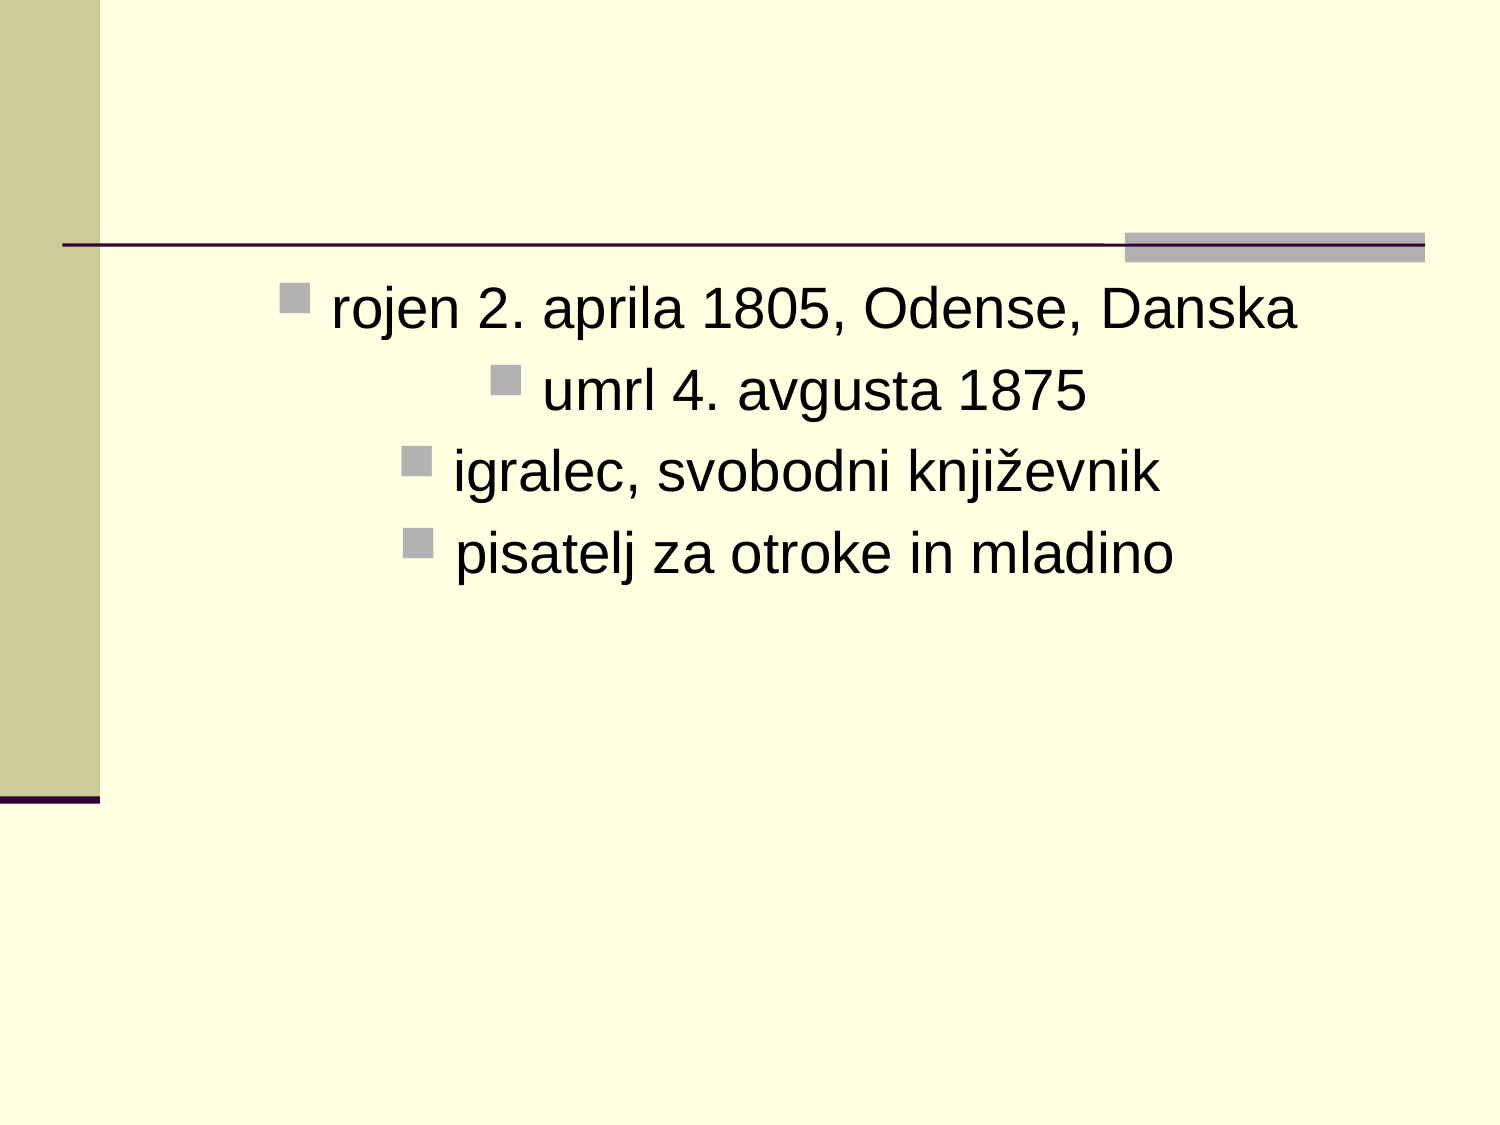

#
rojen 2. aprila 1805, Odense, Danska
umrl 4. avgusta 1875
igralec, svobodni književnik
pisatelj za otroke in mladino